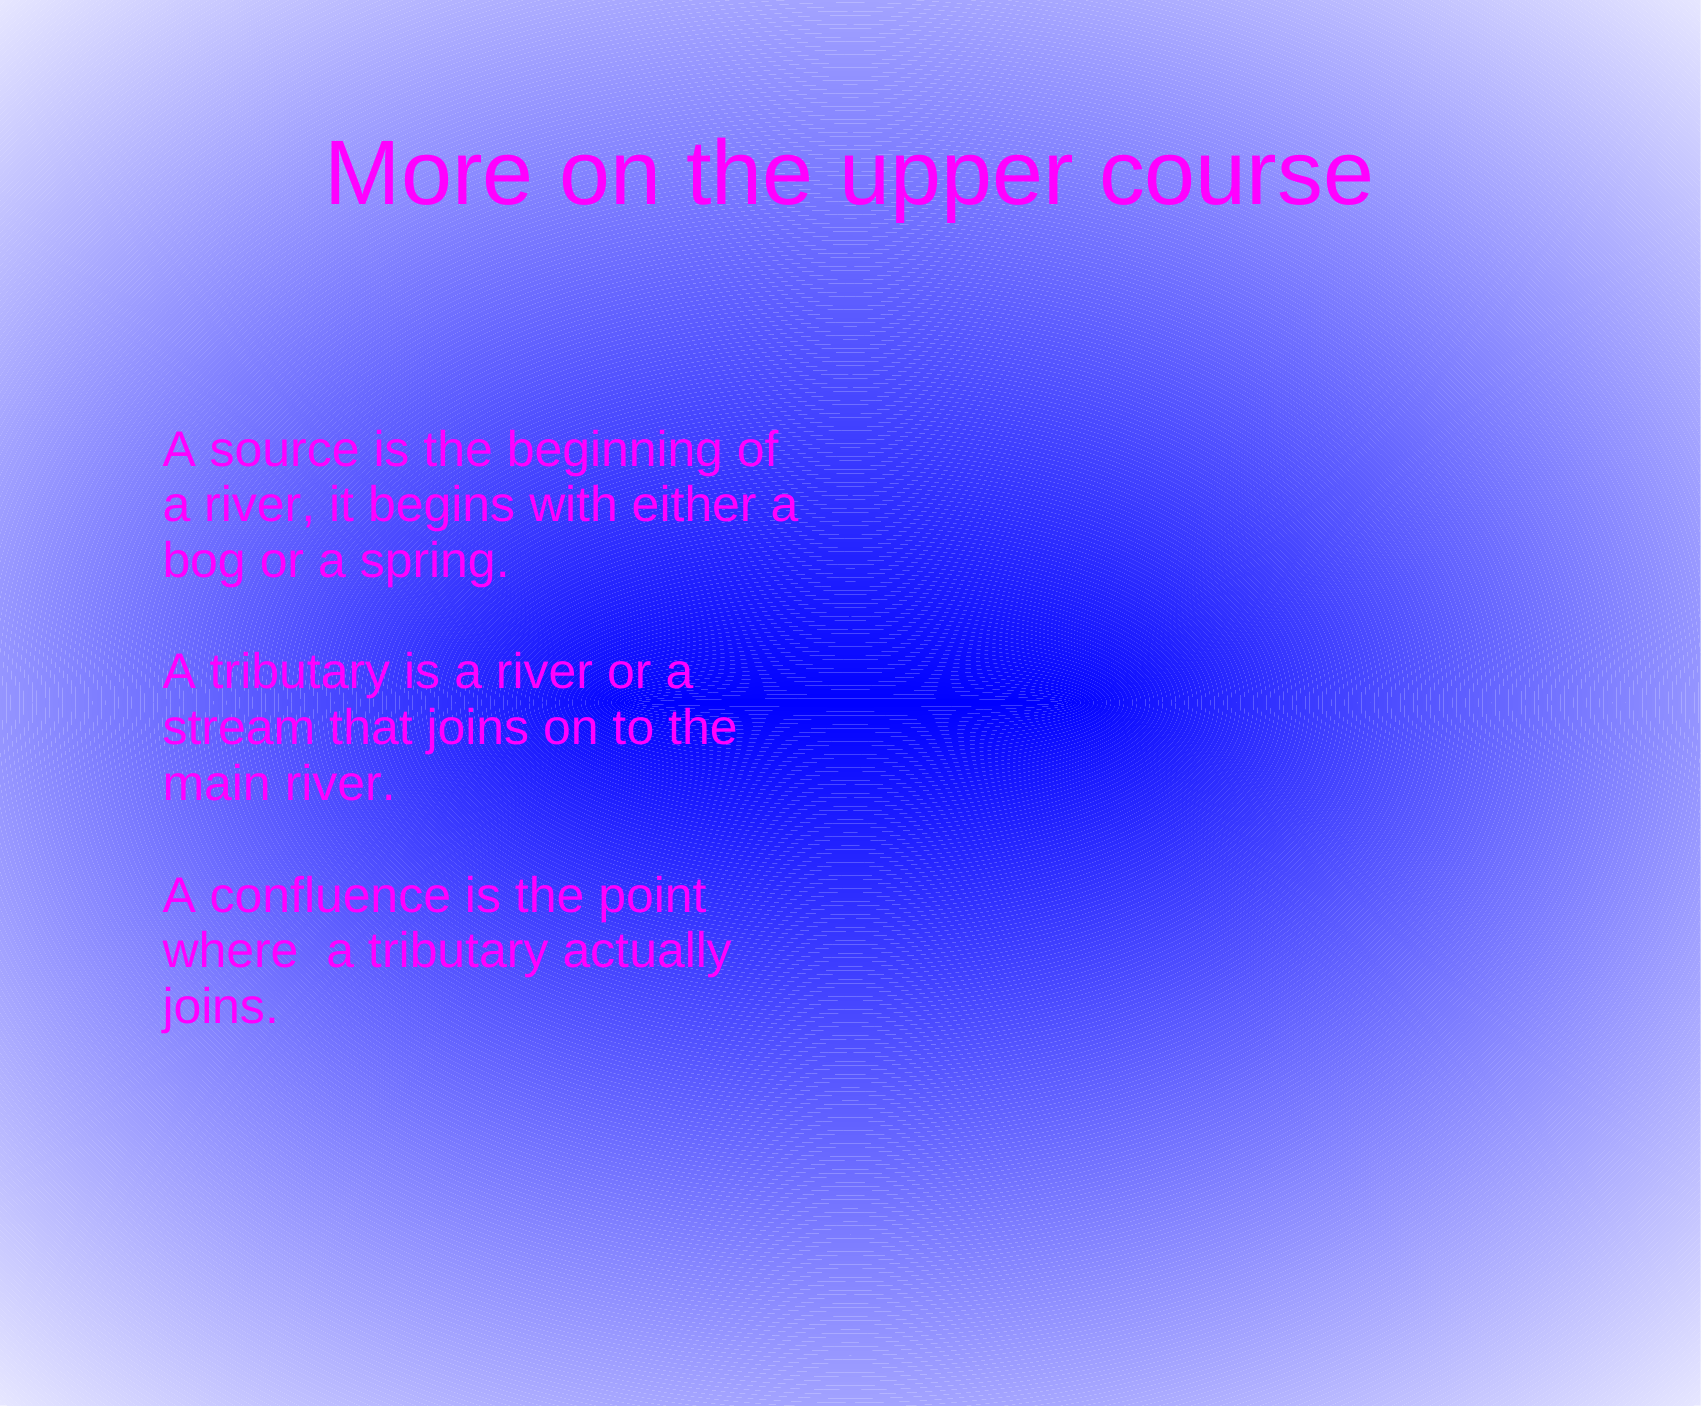

# More on the upper course
A source is the beginning of a river, it begins with either a
bog or a spring.
A tributary is a river or a stream that joins on to the main river.
A confluence is the point where a tributary actually joins.